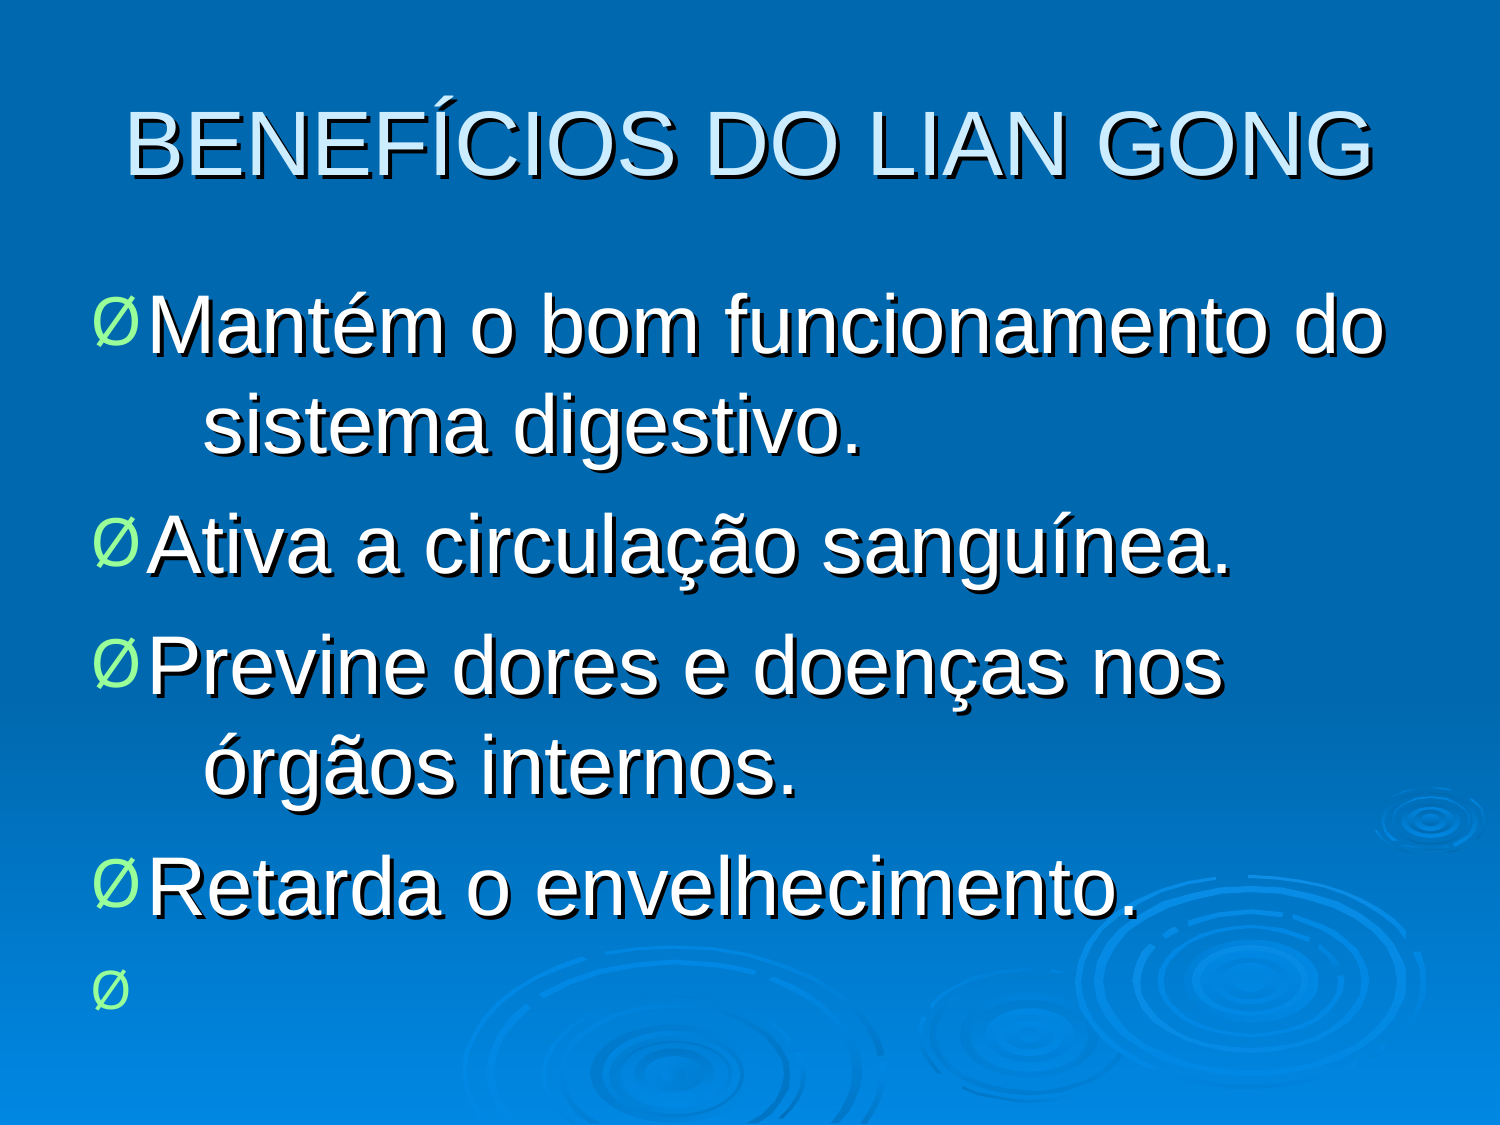

# BENEFÍCIOS DO LIAN GONG
Mantém o bom funcionamento do sistema digestivo.
Ativa a circulação sanguínea.
Previne dores e doenças nos órgãos internos.
Retarda o envelhecimento.